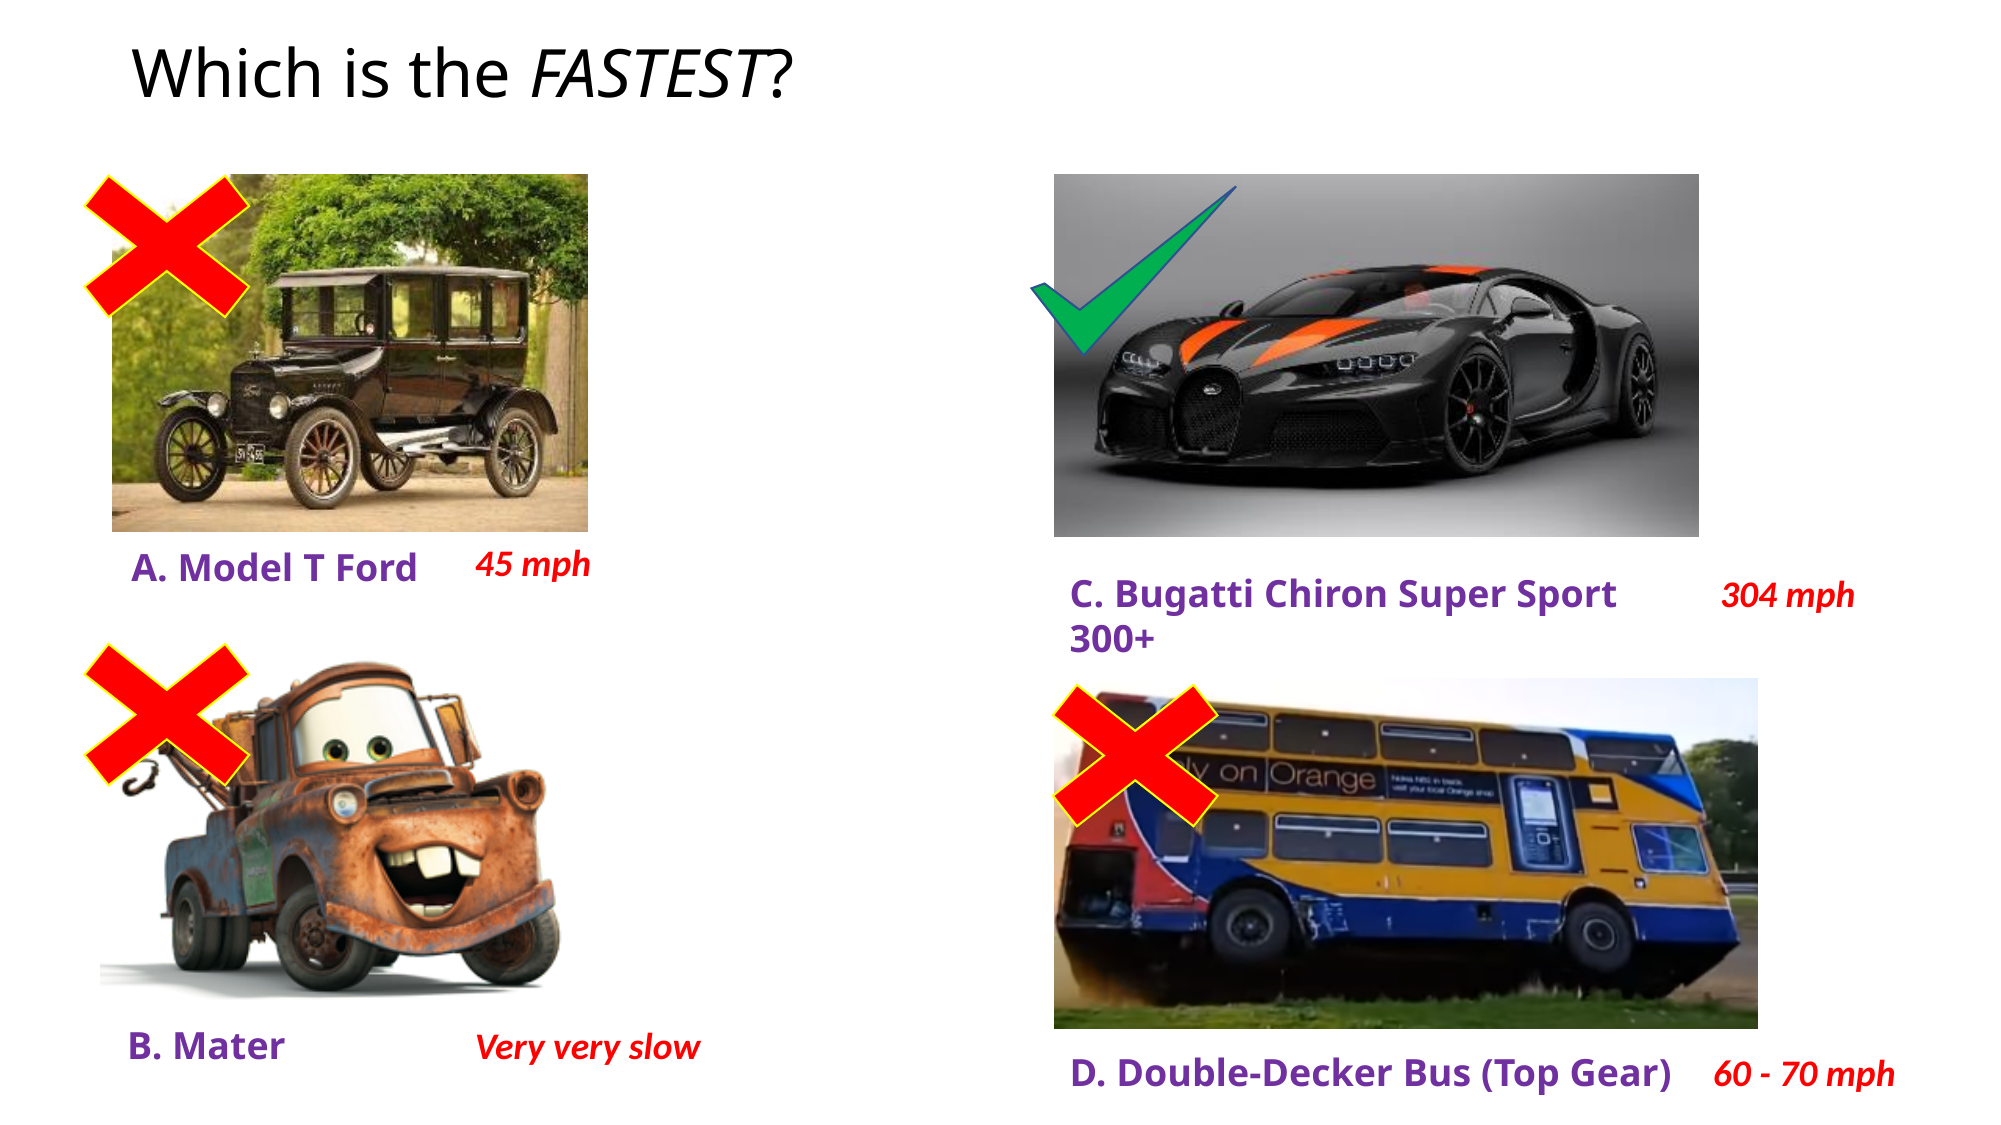

Which is the FASTEST?
45 mph
A. Model T Ford
304 mph
C. Bugatti Chiron Super Sport 300+
B. Mater
Very very slow
D. Double-Decker Bus (Top Gear)
60 - 70 mph